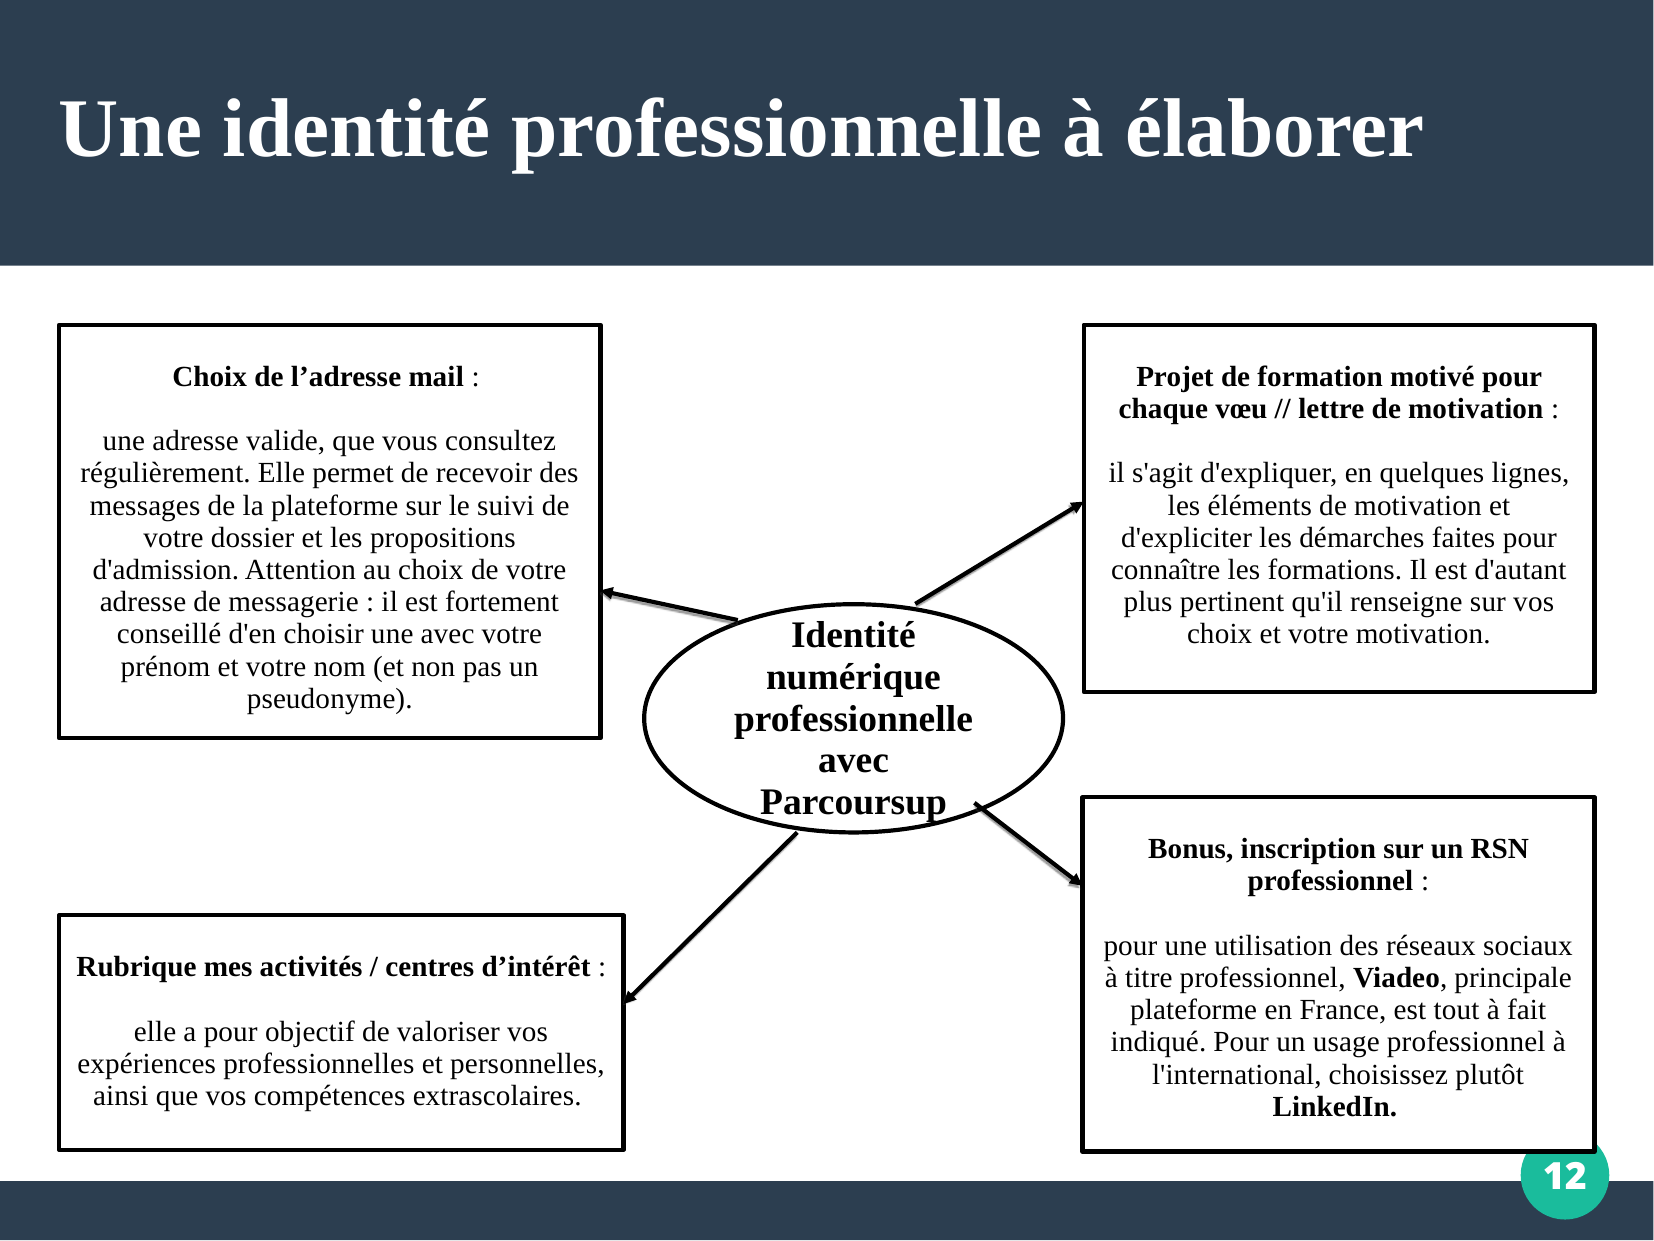

# Une identité professionnelle à élaborer
Choix de l’adresse mail :
une adresse valide, que vous consultez régulièrement. Elle permet de recevoir des messages de la plateforme sur le suivi de votre dossier et les propositions d'admission. Attention au choix de votre adresse de messagerie : il est fortement conseillé d'en choisir une avec votre prénom et votre nom (et non pas un pseudonyme).
Projet de formation motivé pour chaque vœu // lettre de motivation :
il s'agit d'expliquer, en quelques lignes, les éléments de motivation et d'expliciter les démarches faites pour connaître les formations. Il est d'autant plus pertinent qu'il renseigne sur vos choix et votre motivation.
Identité numérique professionnelle avec Parcoursup
Bonus, inscription sur un RSN professionnel :
pour une utilisation des réseaux sociaux à titre professionnel, Viadeo, principale plateforme en France, est tout à fait indiqué. Pour un usage professionnel à l'international, choisissez plutôt LinkedIn.
Rubrique mes activités / centres d’intérêt :
elle a pour objectif de valoriser vos expériences professionnelles et personnelles, ainsi que vos compétences extrascolaires.
12